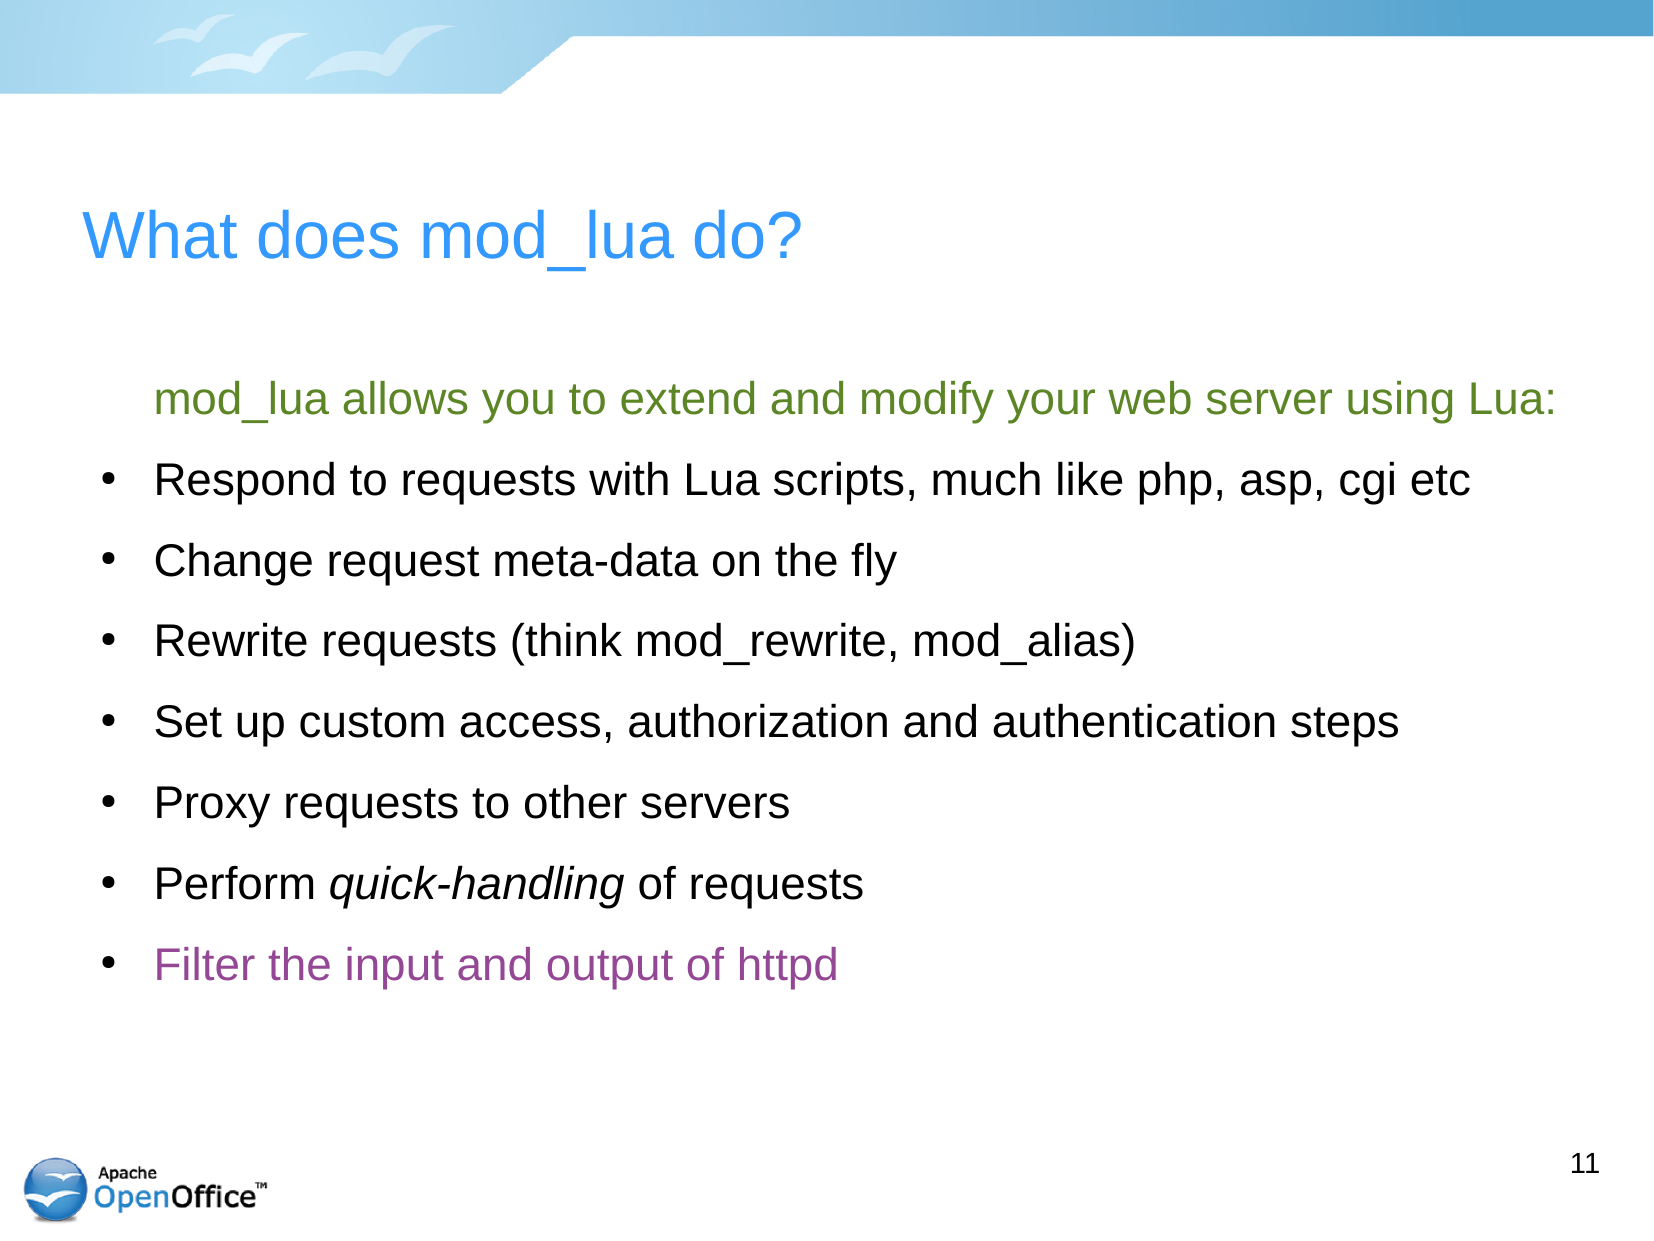

# What does mod_lua do?
mod_lua allows you to extend and modify your web server using Lua:
Respond to requests with Lua scripts, much like php, asp, cgi etc
Change request meta-data on the fly
Rewrite requests (think mod_rewrite, mod_alias)
Set up custom access, authorization and authentication steps
Proxy requests to other servers
Perform quick-handling of requests
Filter the input and output of httpd
11